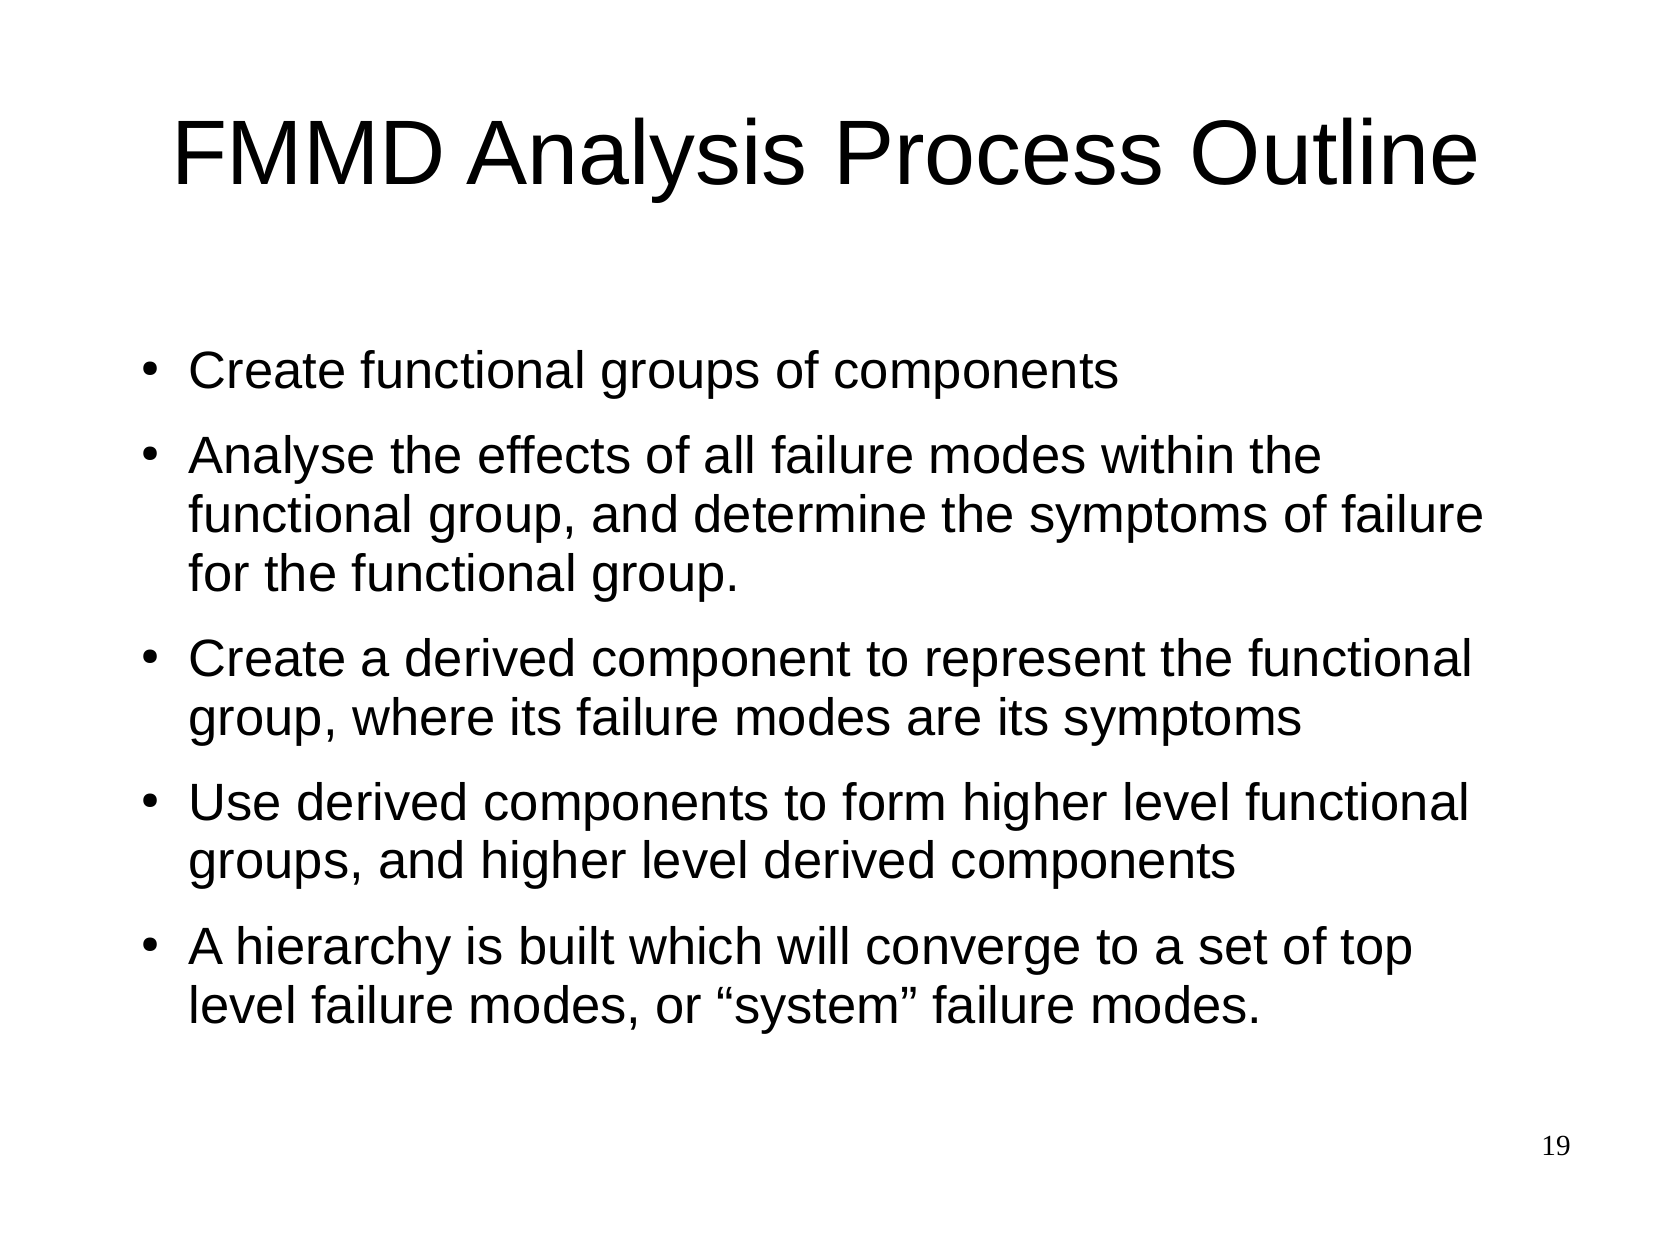

# FMMD Analysis Process Outline
Create functional groups of components
Analyse the effects of all failure modes within the functional group, and determine the symptoms of failure for the functional group.
Create a derived component to represent the functional group, where its failure modes are its symptoms
Use derived components to form higher level functional groups, and higher level derived components
A hierarchy is built which will converge to a set of top level failure modes, or “system” failure modes.
19